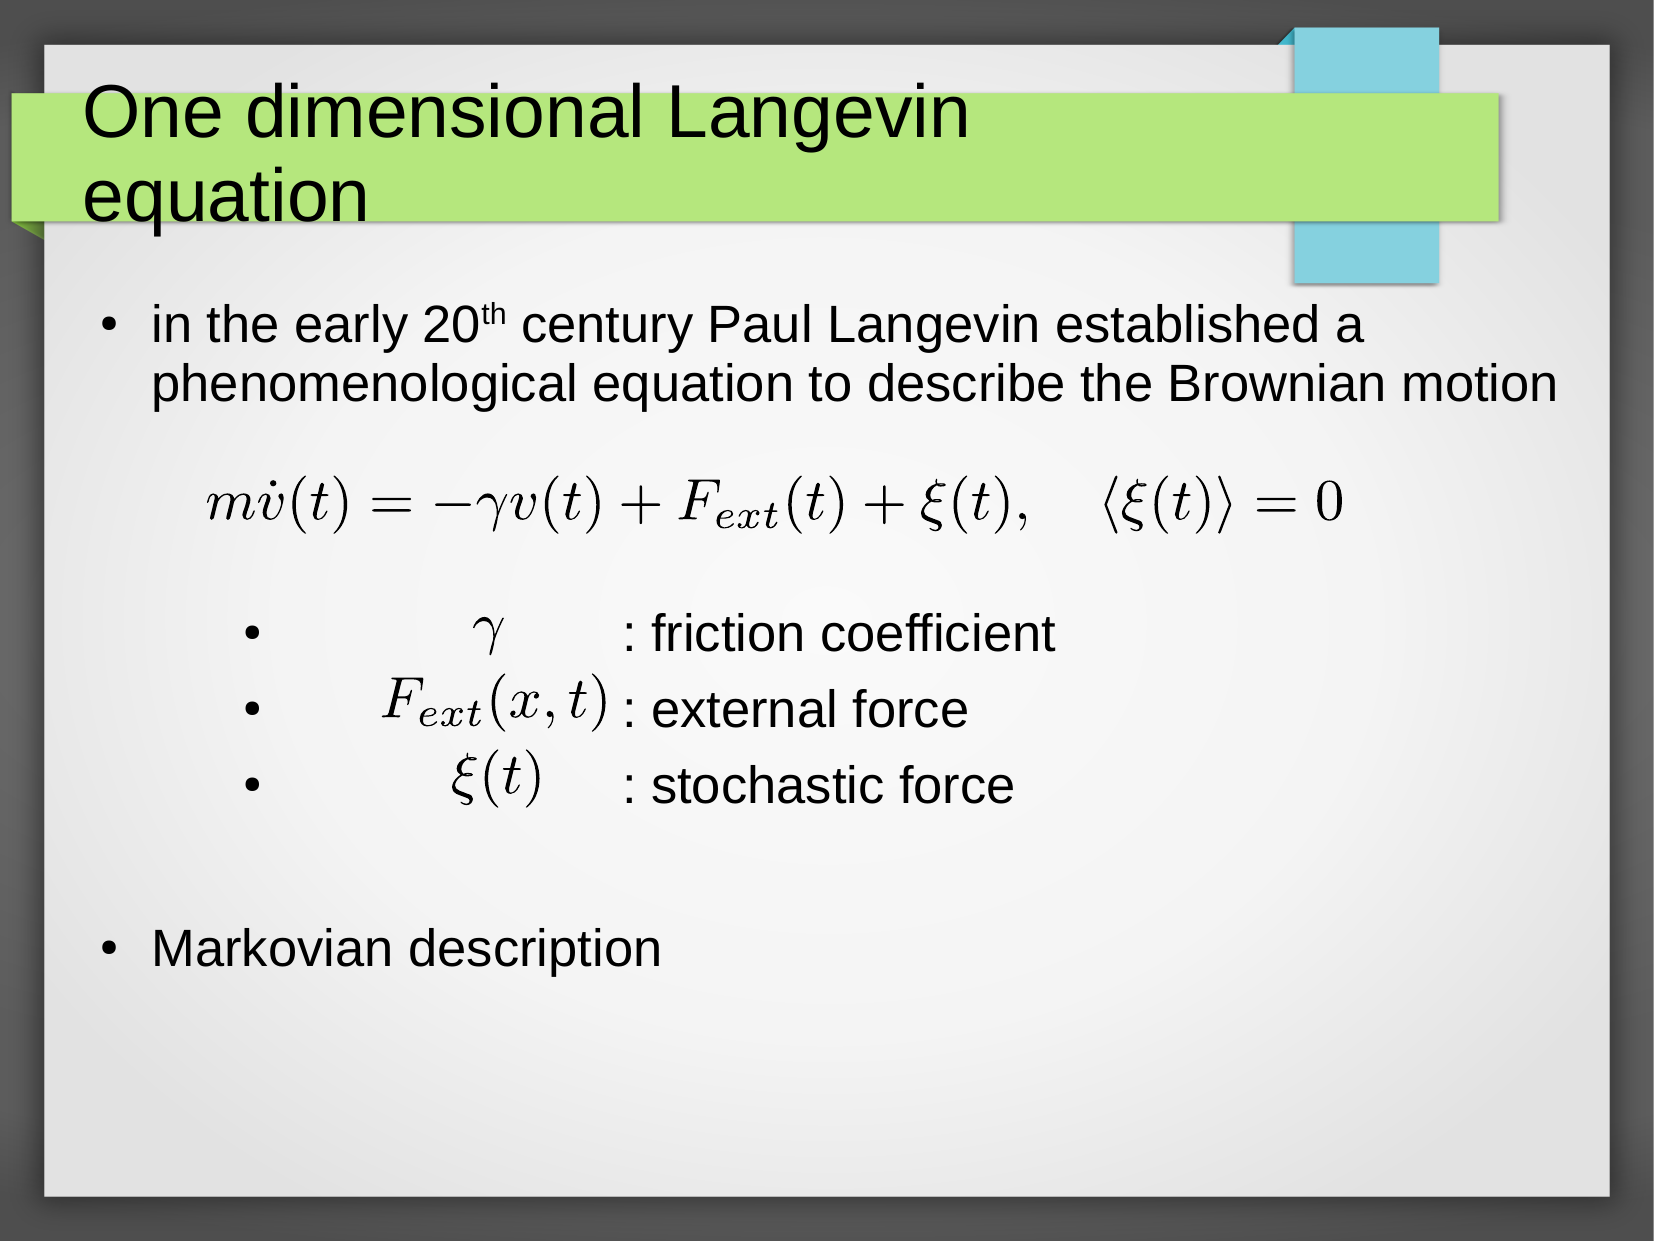

# One dimensional Langevin equation
in the early 20th century Paul Langevin established a phenomenological equation to describe the Brownian motion
 : friction coefficient
 : external force
 : stochastic force
Markovian description